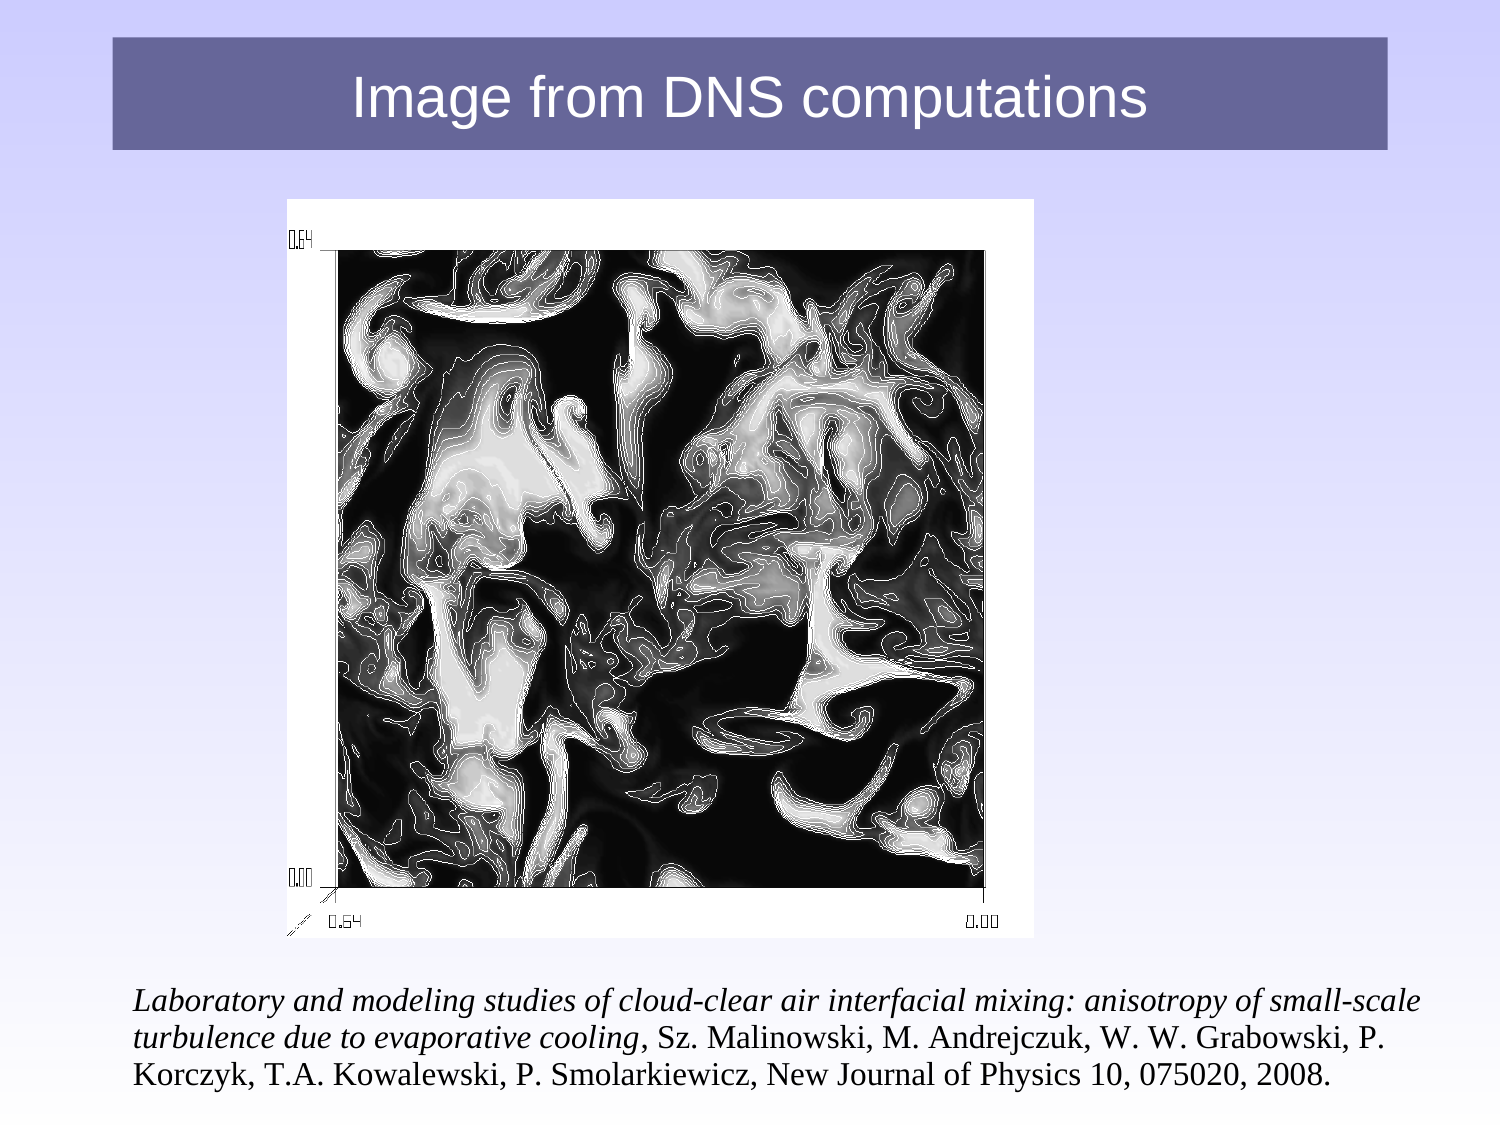

Image from DNS computations
Laboratory and modeling studies of cloud-clear air interfacial mixing: anisotropy of small-scale turbulence due to evaporative cooling, Sz. Malinowski, M. Andrejczuk, W. W. Grabowski, P. Korczyk, T.A. Kowalewski, P. Smolarkiewicz, New Journal of Physics 10, 075020, 2008.